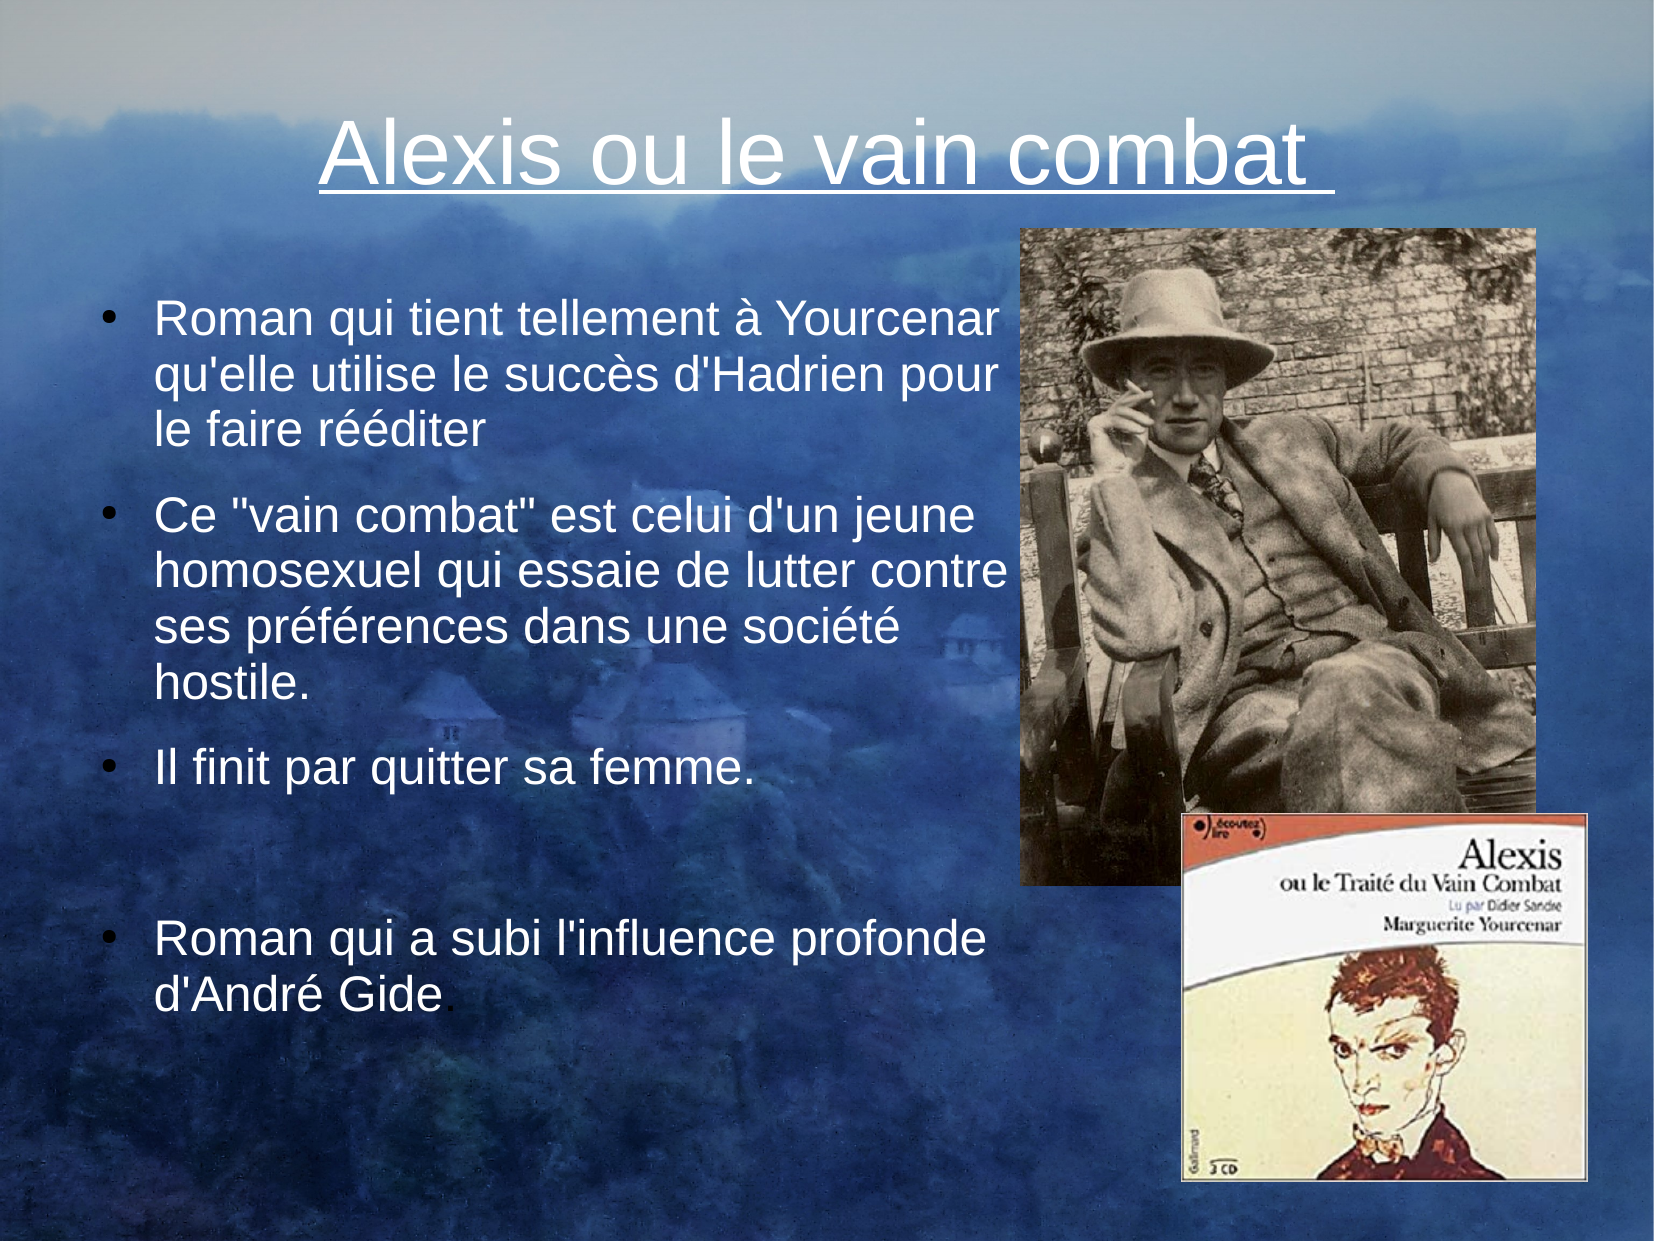

# Alexis ou le vain combat
Roman qui tient tellement à Yourcenar qu'elle utilise le succès d'Hadrien pour le faire rééditer
Ce "vain combat" est celui d'un jeune homosexuel qui essaie de lutter contre ses préférences dans une société hostile.
Il finit par quitter sa femme.
Roman qui a subi l'influence profonde d'André Gide.